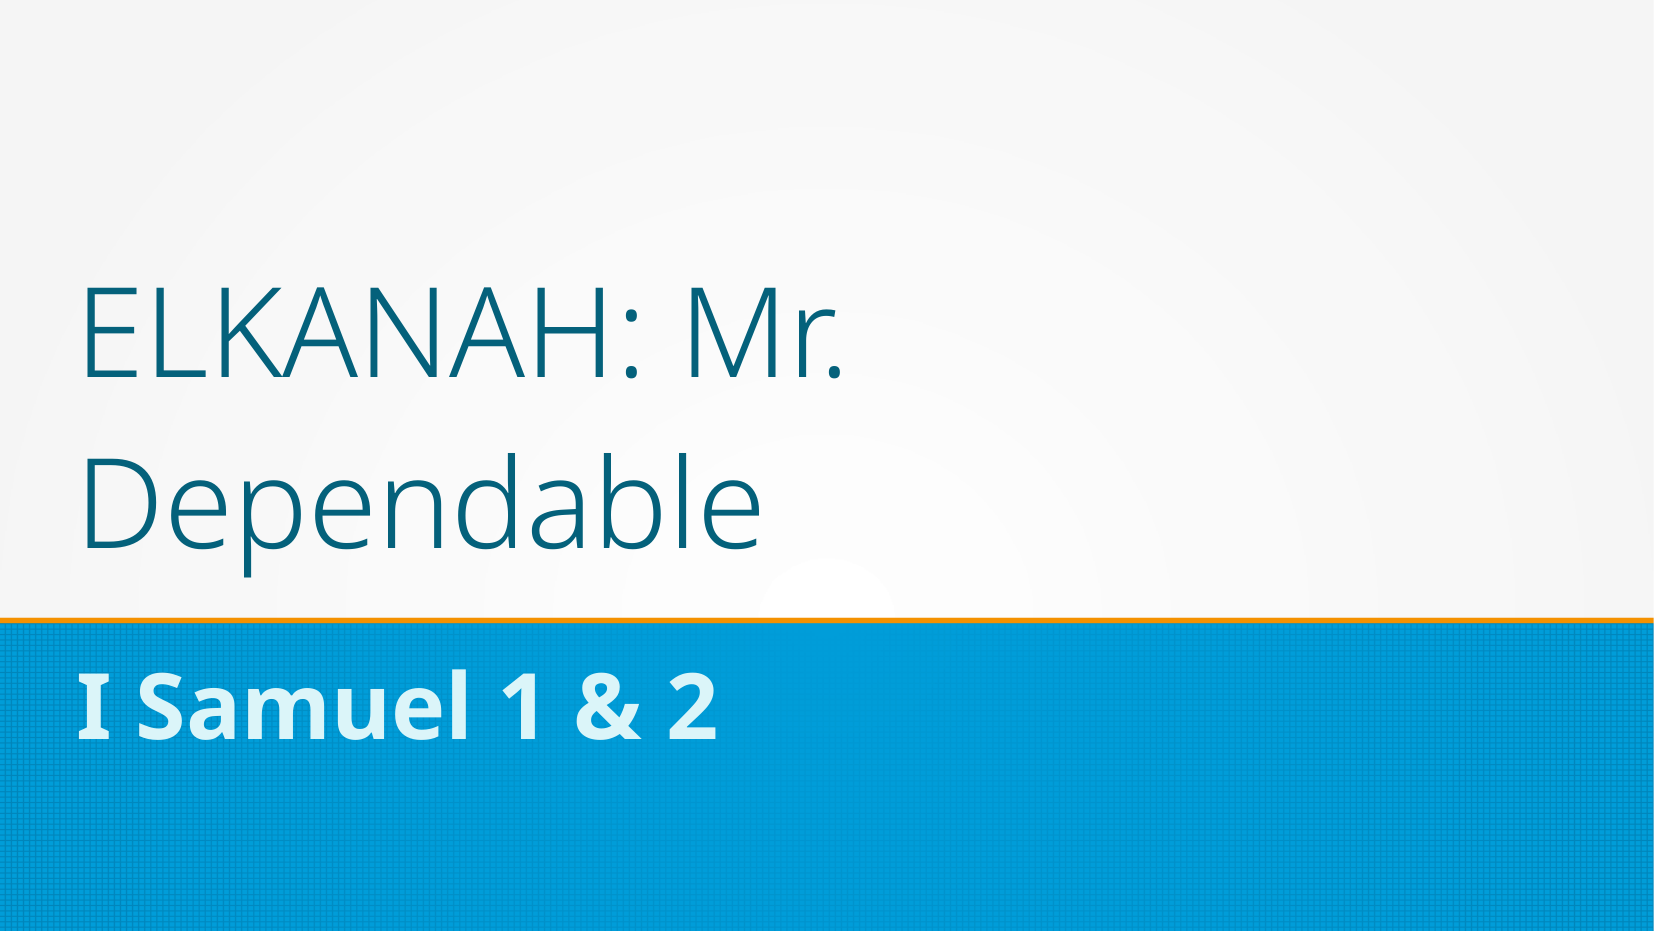

# ELKANAH: Mr. Dependable
I Samuel 1 & 2